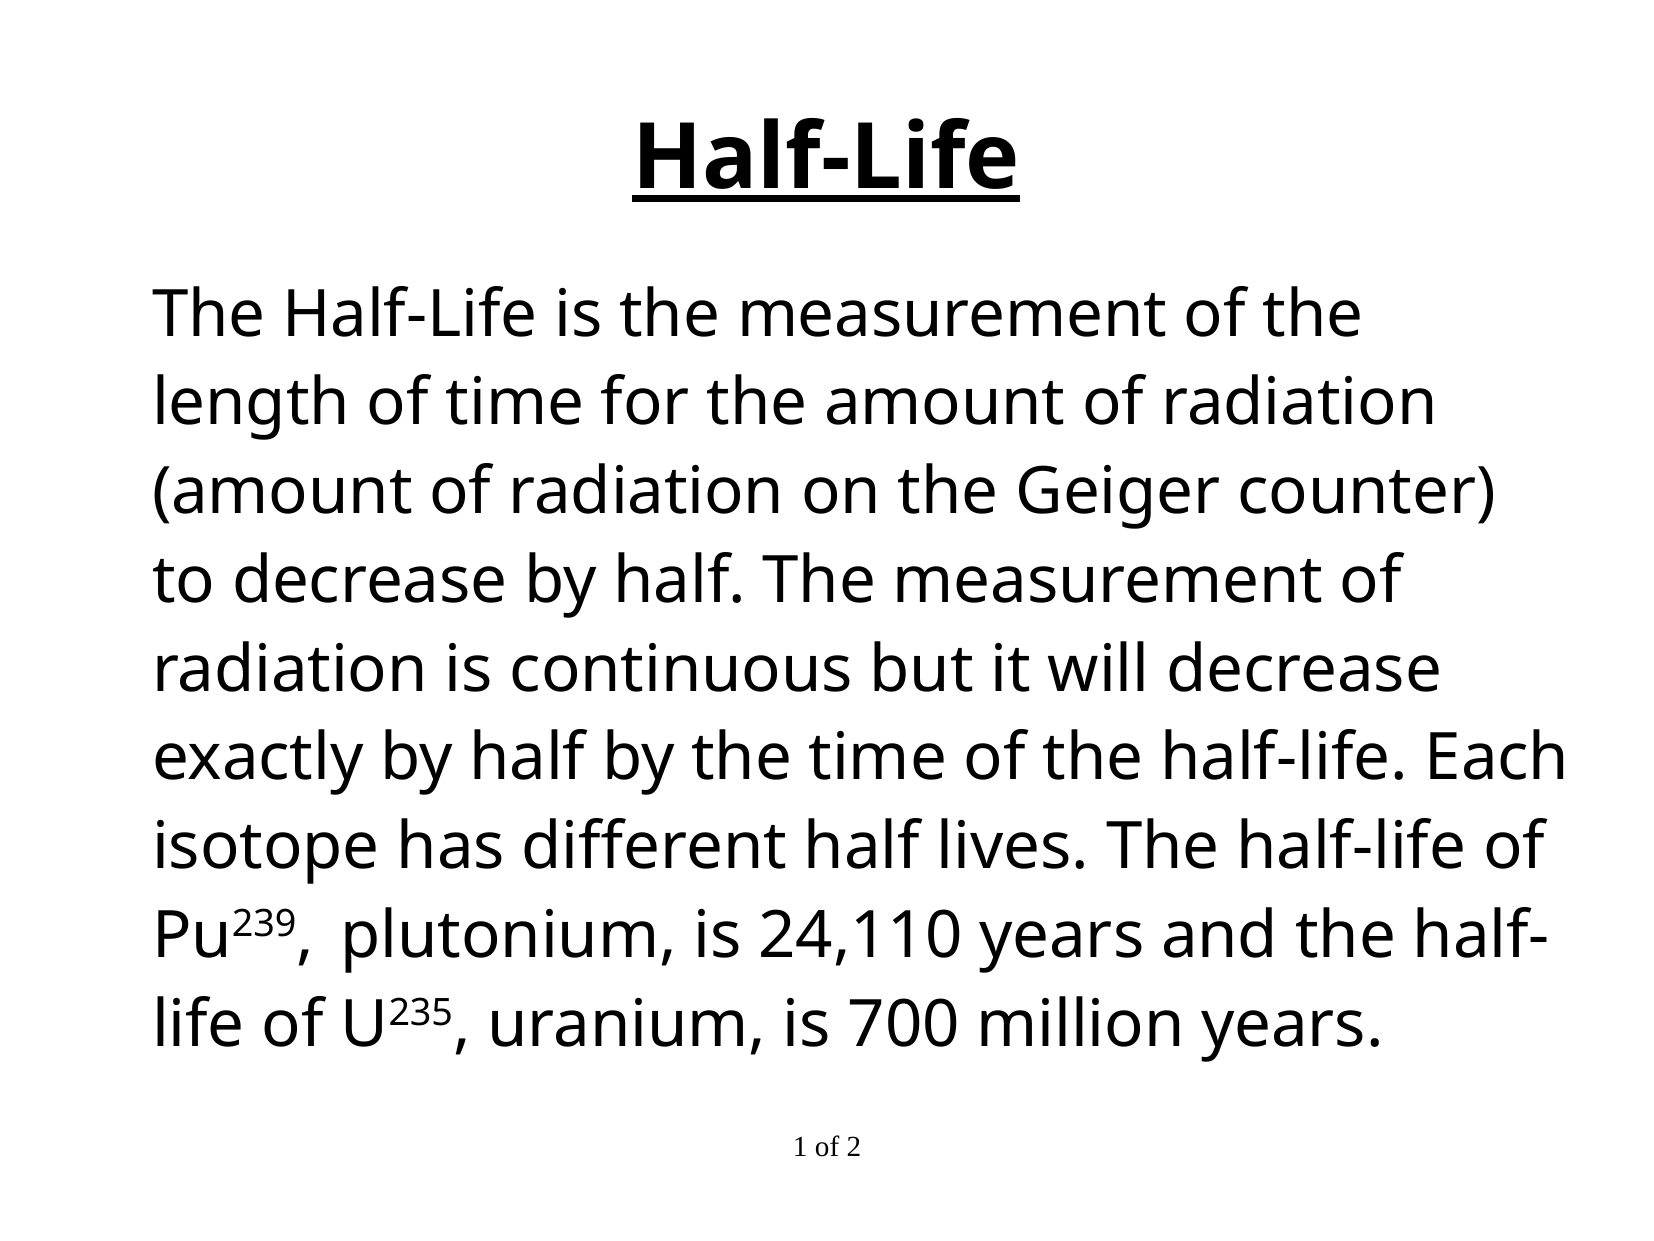

# Half-Life
The Half-Life is the measurement of the length of time for the amount of radiation (amount of radiation on the Geiger counter) to decrease by half. The measurement of radiation is continuous but it will decrease exactly by half by the time of the half-life. Each isotope has different half lives. The half-life of Pu239, plutonium, is 24,110 years and the half-life of U235, uranium, is 700 million years.
1 of 2